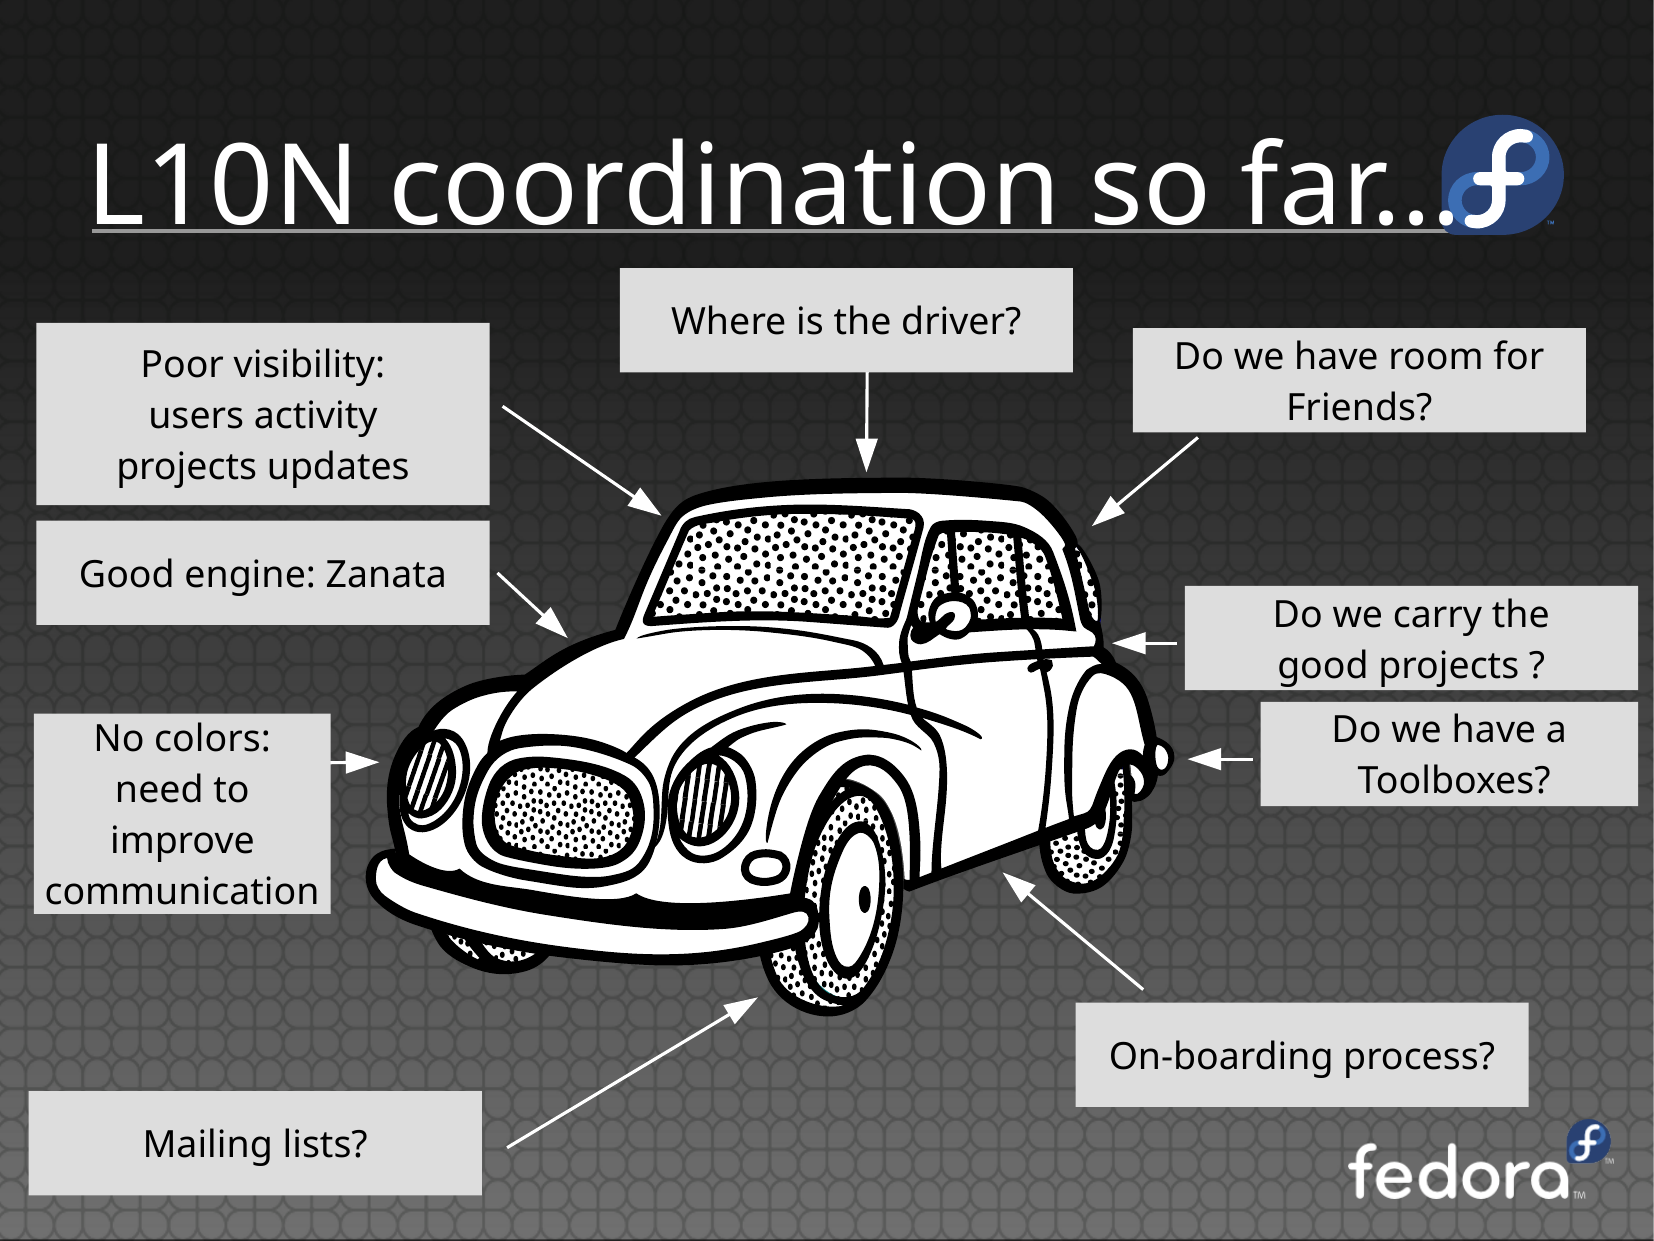

# L10N coordination so far...
Where is the driver?
Poor visibility:
users activity
projects updates
Do we have room for
Friends?
Good engine: Zanata
Do we carry the
good projects ?
Do we have a
 Toolboxes?
No colors:
need to
improve
communication
On-boarding process?
Mailing lists?